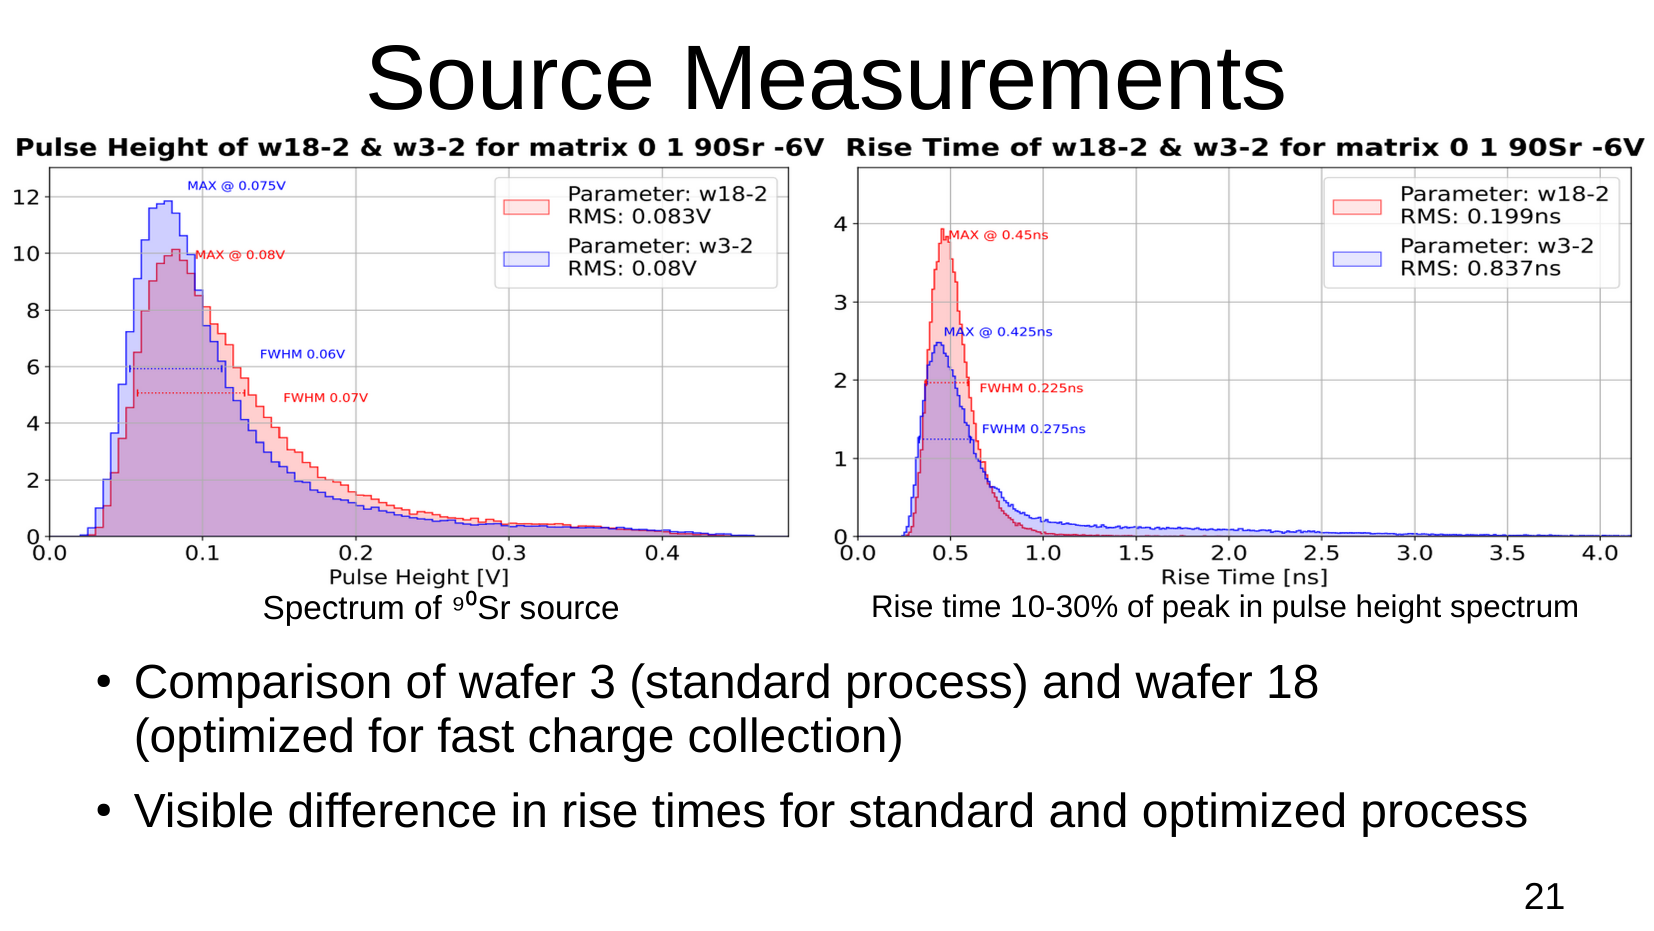

# Source Measurements
Spectrum of ⁹⁰Sr source
Rise time 10-30% of peak in pulse height spectrum
Comparison of wafer 3 (standard process) and wafer 18 (optimized for fast charge collection)
Visible difference in rise times for standard and optimized process